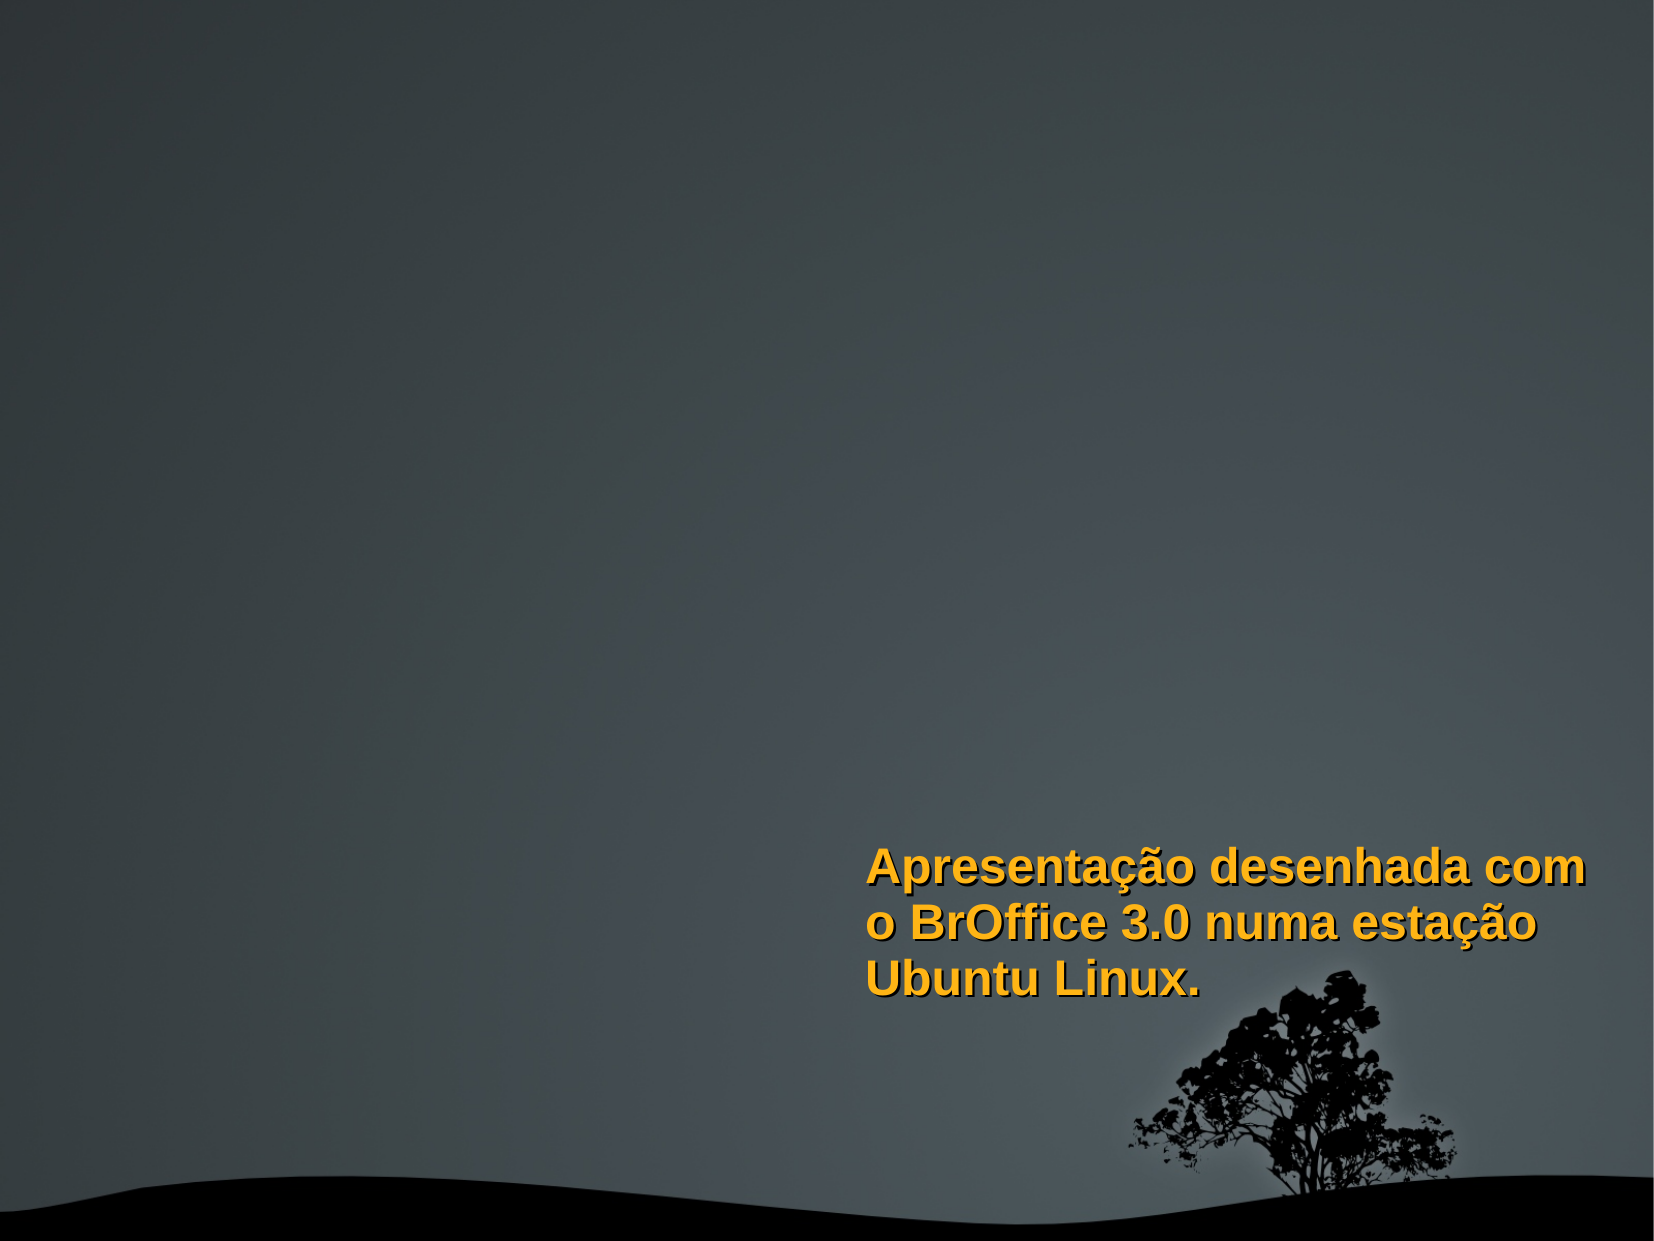

Apresentação desenhada com o BrOffice 3.0 numa estação Ubuntu Linux.